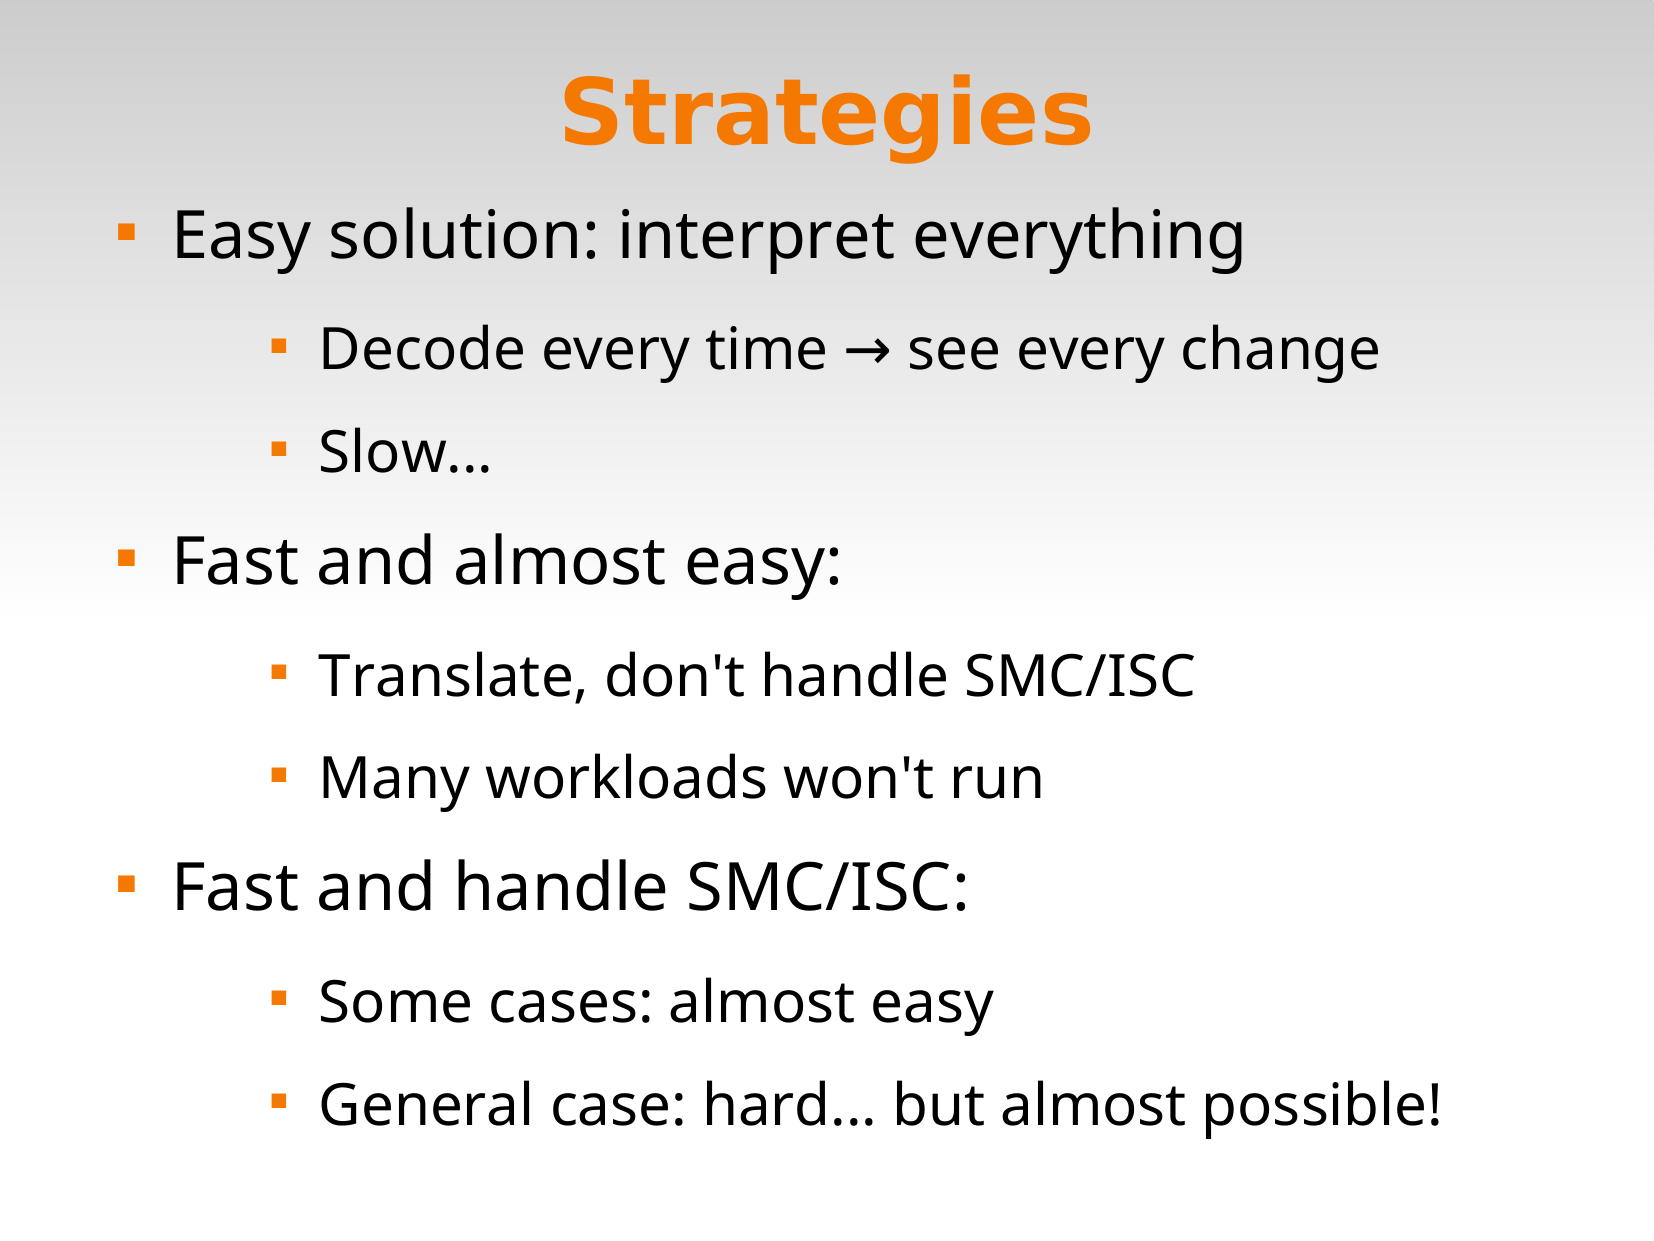

# Strategies
Easy solution: interpret everything
Decode every time → see every change
Slow...
Fast and almost easy:
Translate, don't handle SMC/ISC
Many workloads won't run
Fast and handle SMC/ISC:
Some cases: almost easy
General case: hard... but almost possible!